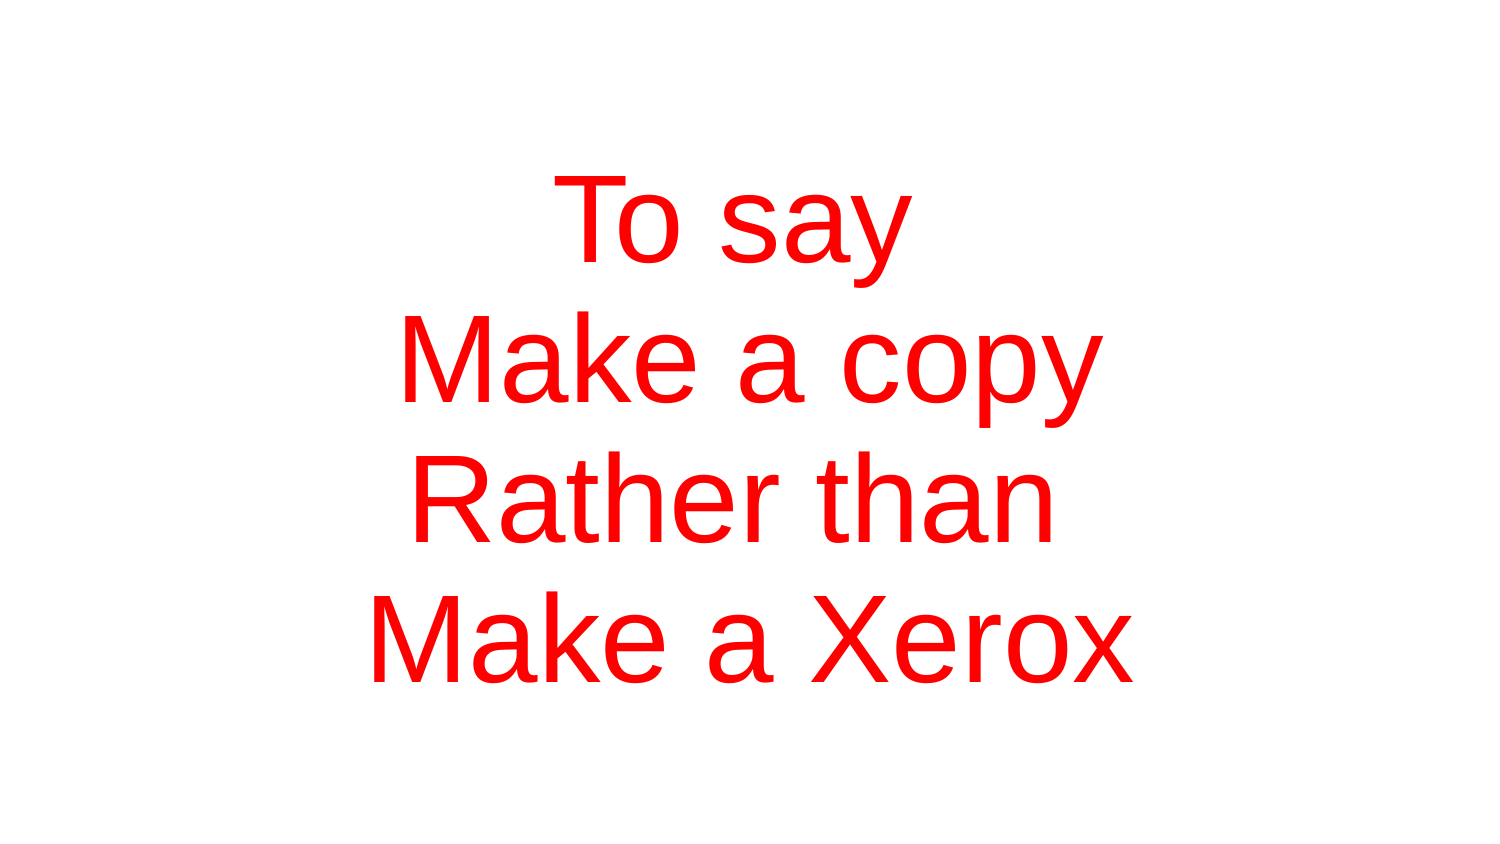

# To say Make a copy Rather than Make a Xerox